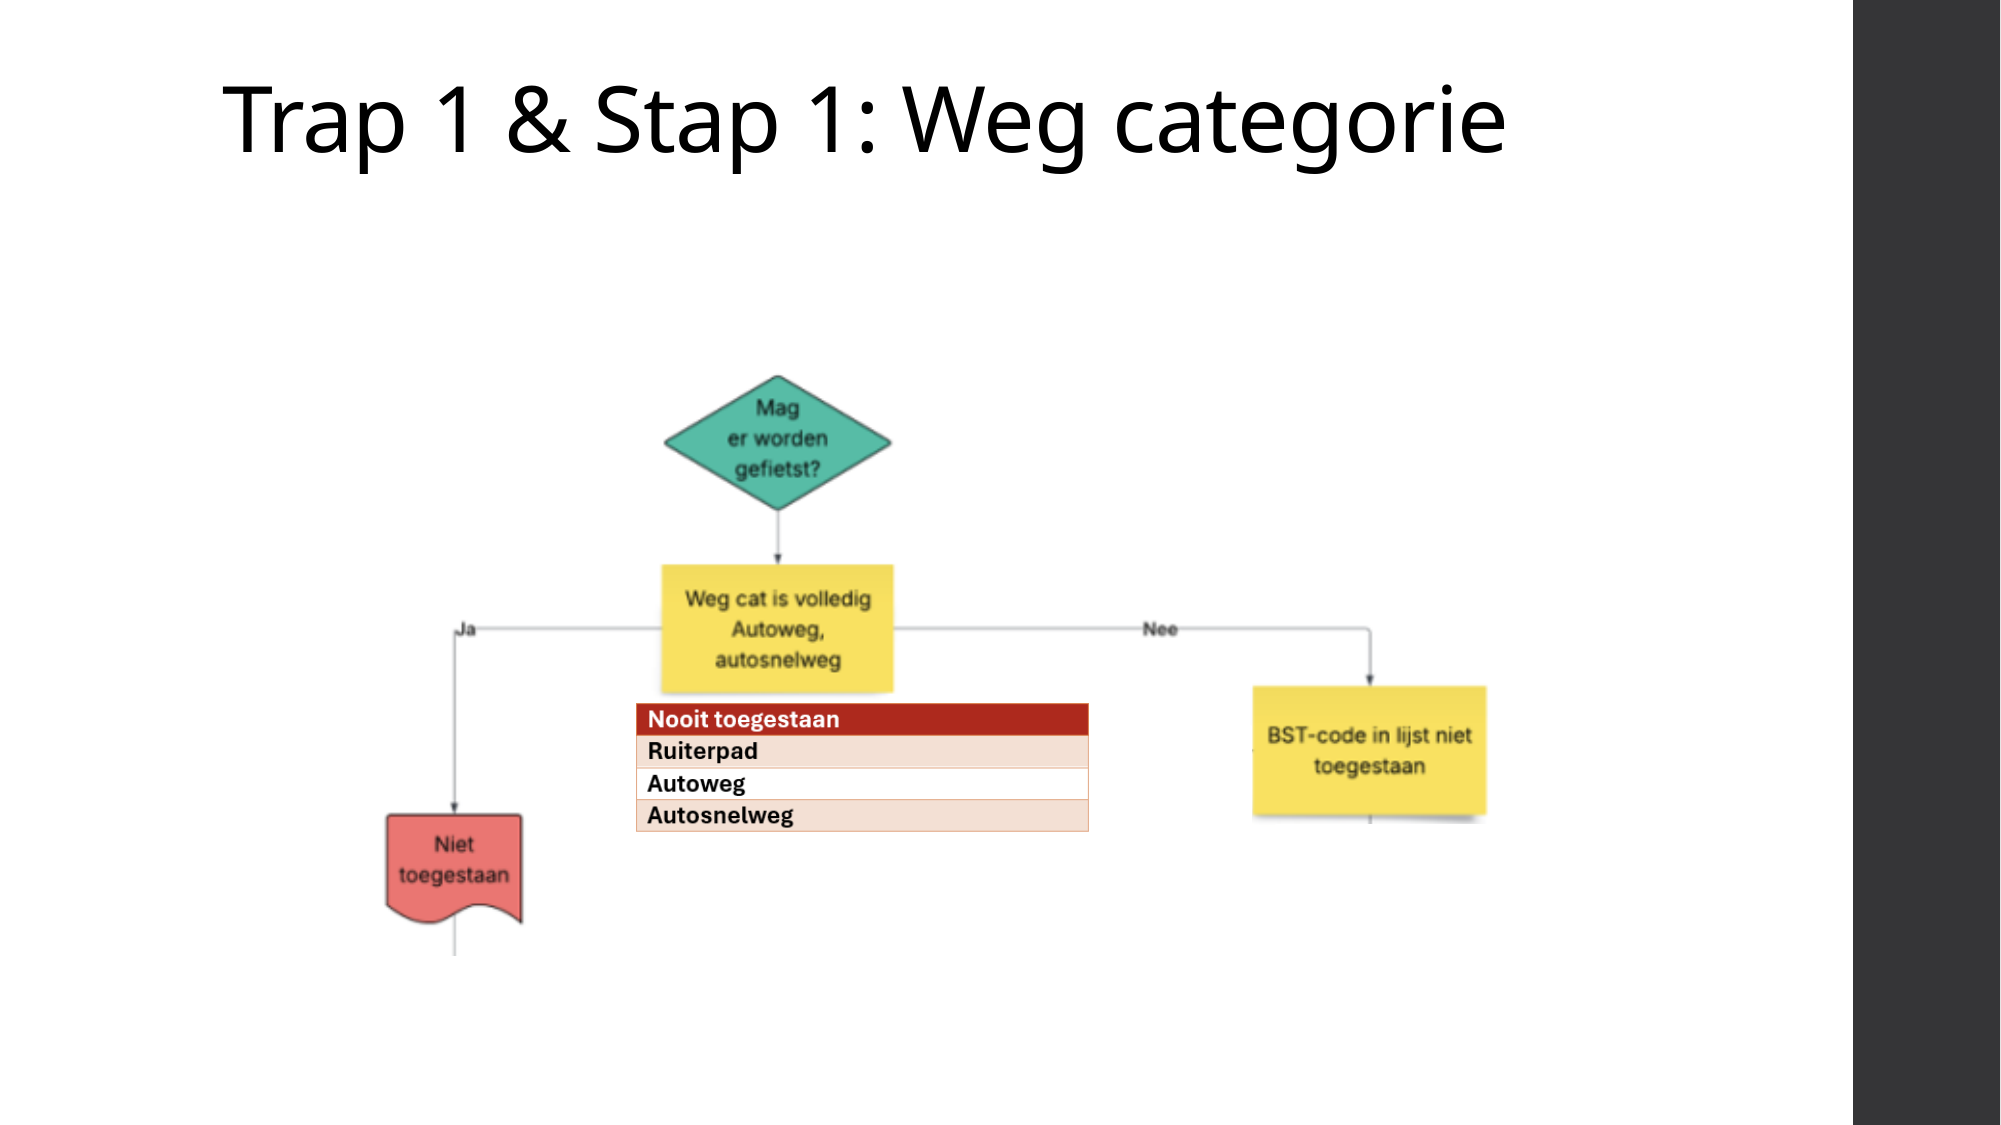

# Trap 1 & Stap 1: Weg categorie